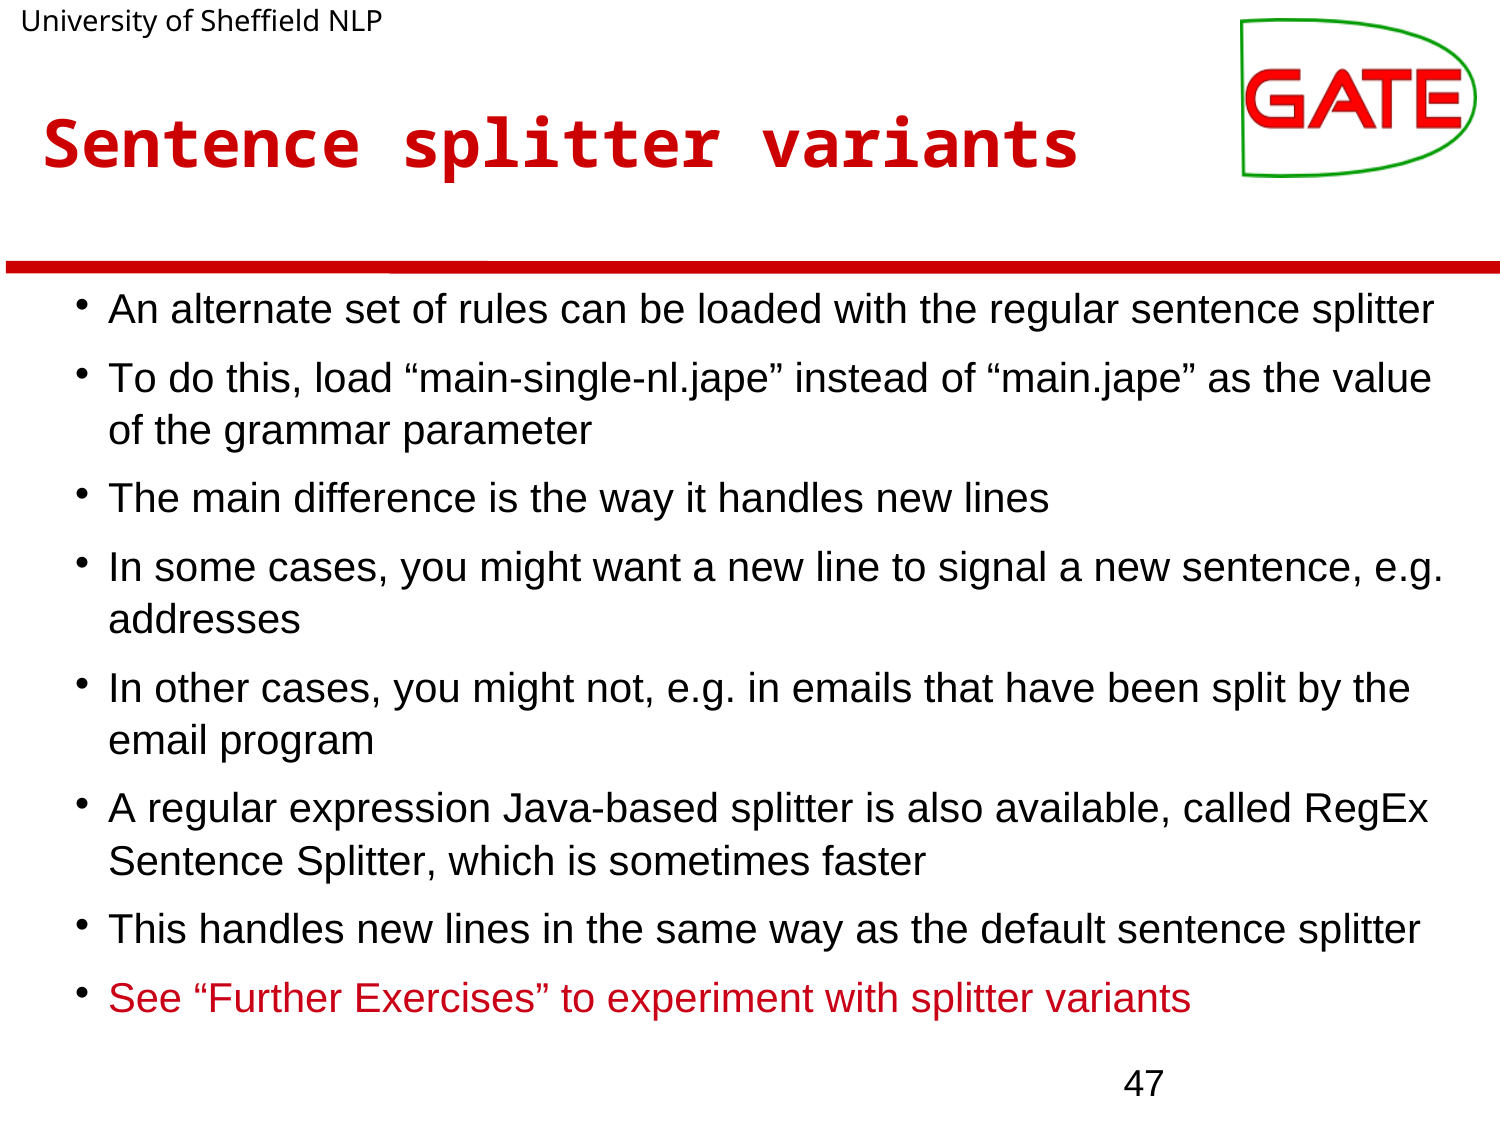

# Sentence splitter variants
An alternate set of rules can be loaded with the regular sentence splitter
To do this, load “main-single-nl.jape” instead of “main.jape” as the value of the grammar parameter
The main difference is the way it handles new lines
In some cases, you might want a new line to signal a new sentence, e.g. addresses
In other cases, you might not, e.g. in emails that have been split by the email program
A regular expression Java-based splitter is also available, called RegEx Sentence Splitter, which is sometimes faster
This handles new lines in the same way as the default sentence splitter
See “Further Exercises” to experiment with splitter variants
47